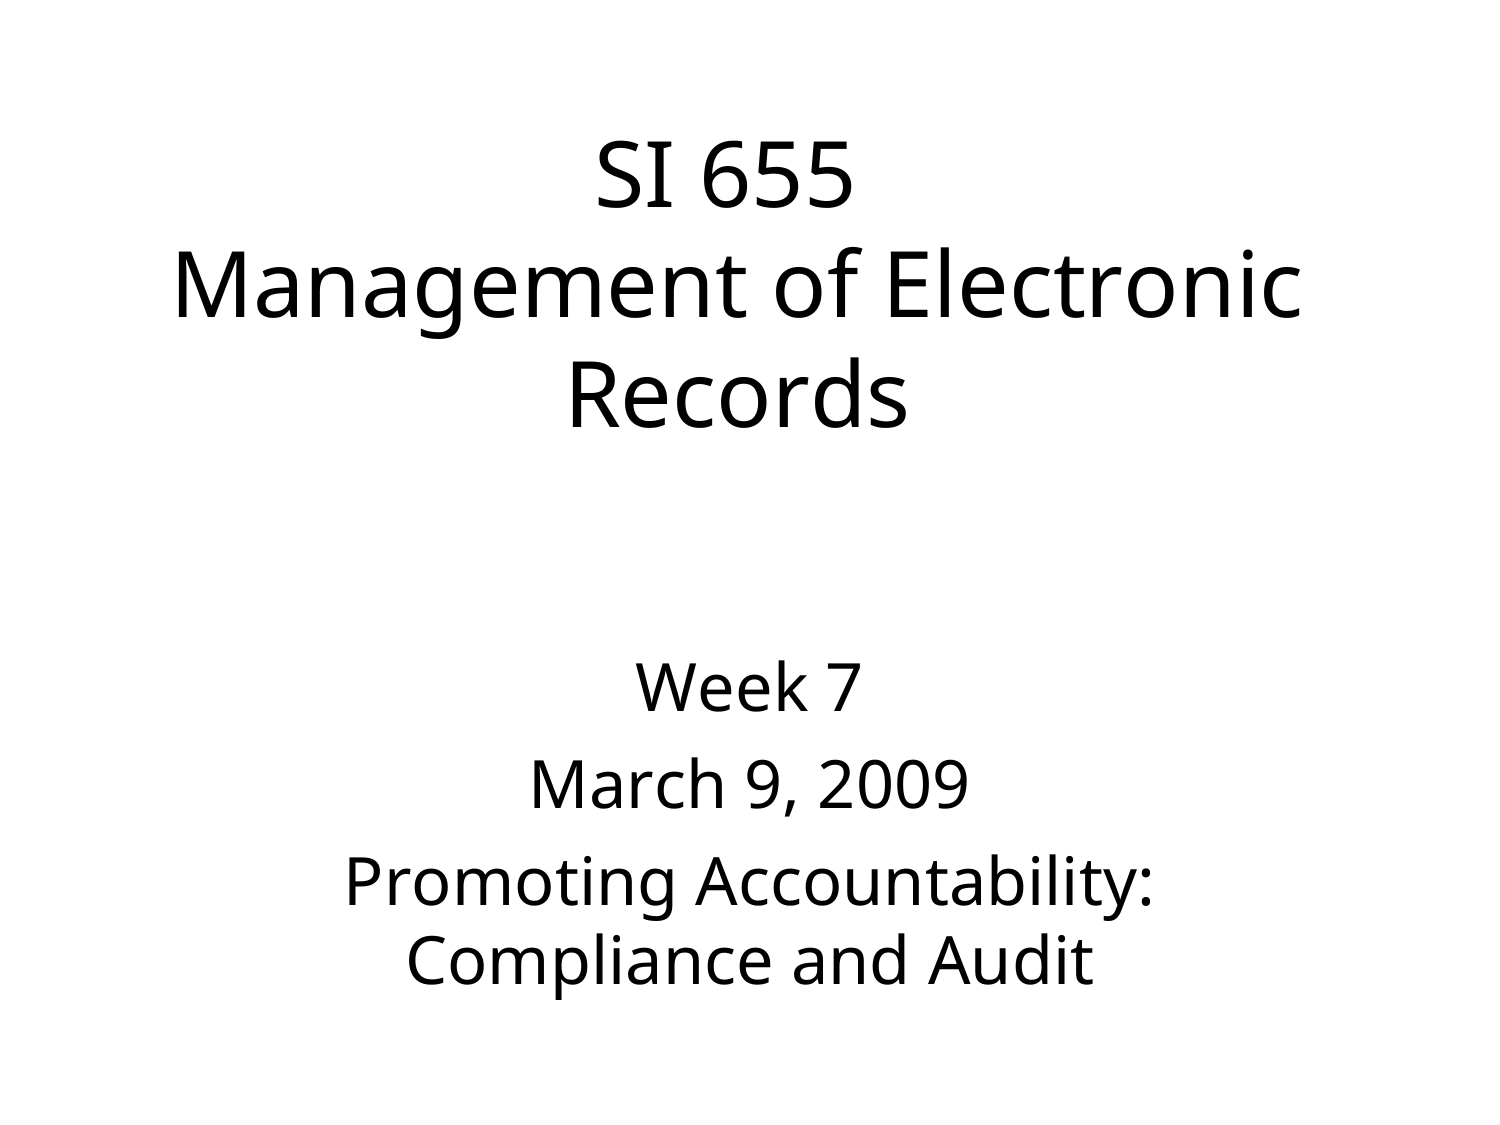

# SI 655 Management of Electronic Records
Week 7
March 9, 2009
Promoting Accountability: Compliance and Audit